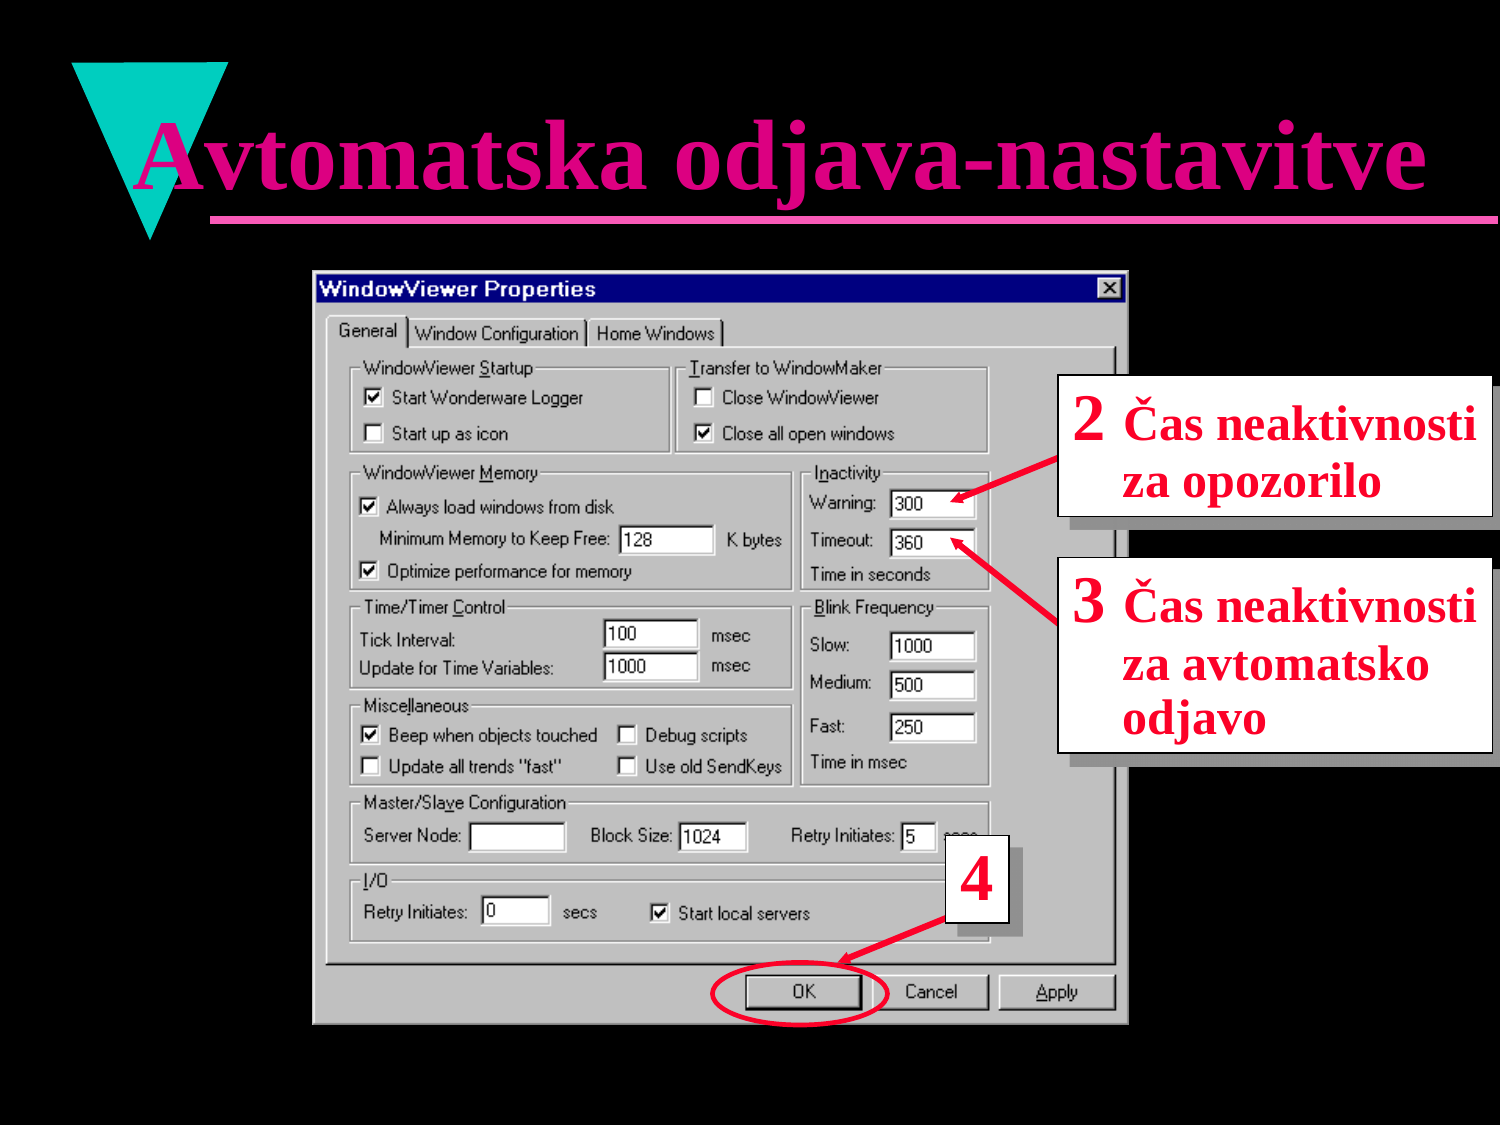

# Avtomatska odjava-nastavitve
2 Čas neaktivnosti
 za opozorilo
3 Čas neaktivnosti
 za avtomatsko
 odjavo
4
Varnost, zaščita aplikacije in omejitve dostopa
7